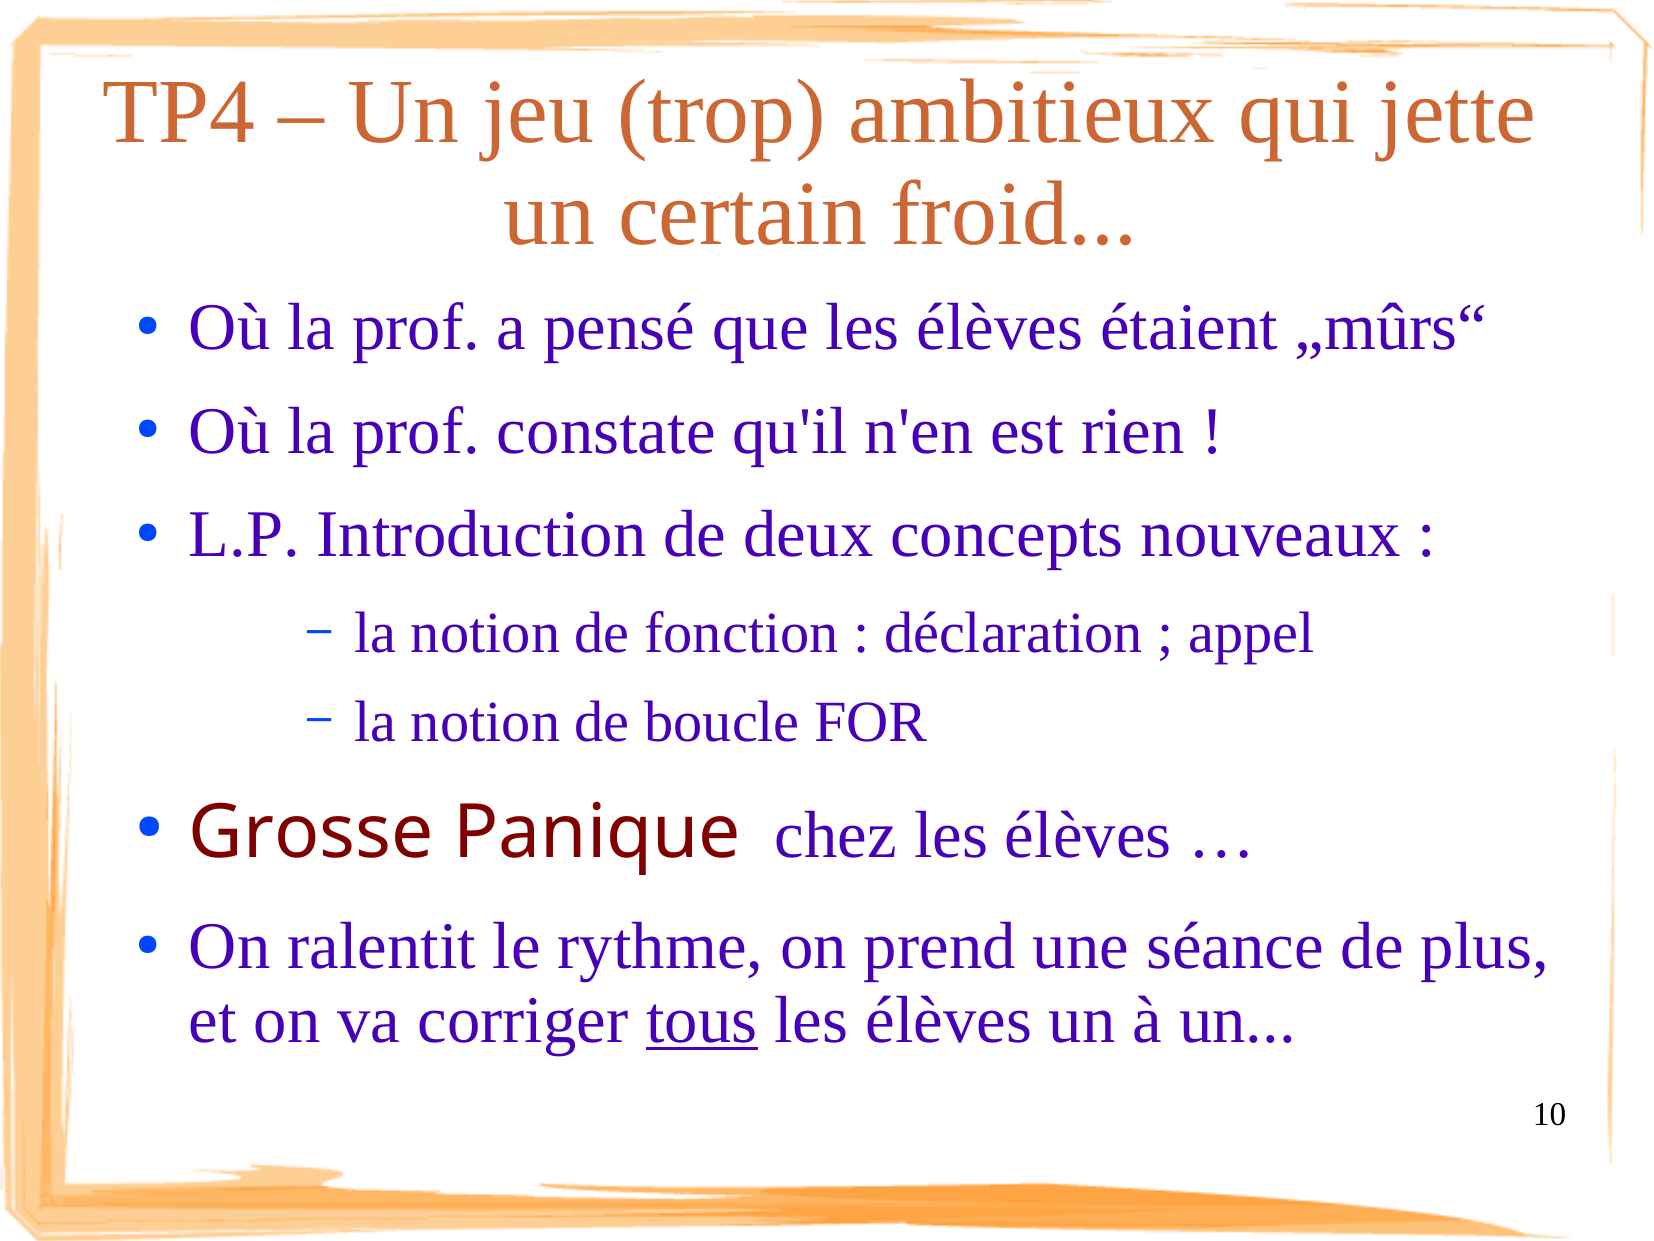

# TP4 – Un jeu (trop) ambitieux qui jette un certain froid...
Où la prof. a pensé que les élèves étaient „mûrs“
Où la prof. constate qu'il n'en est rien !
L.P. Introduction de deux concepts nouveaux :
la notion de fonction : déclaration ; appel
la notion de boucle FOR
Grosse Panique chez les élèves …
On ralentit le rythme, on prend une séance de plus, et on va corriger tous les élèves un à un...
10